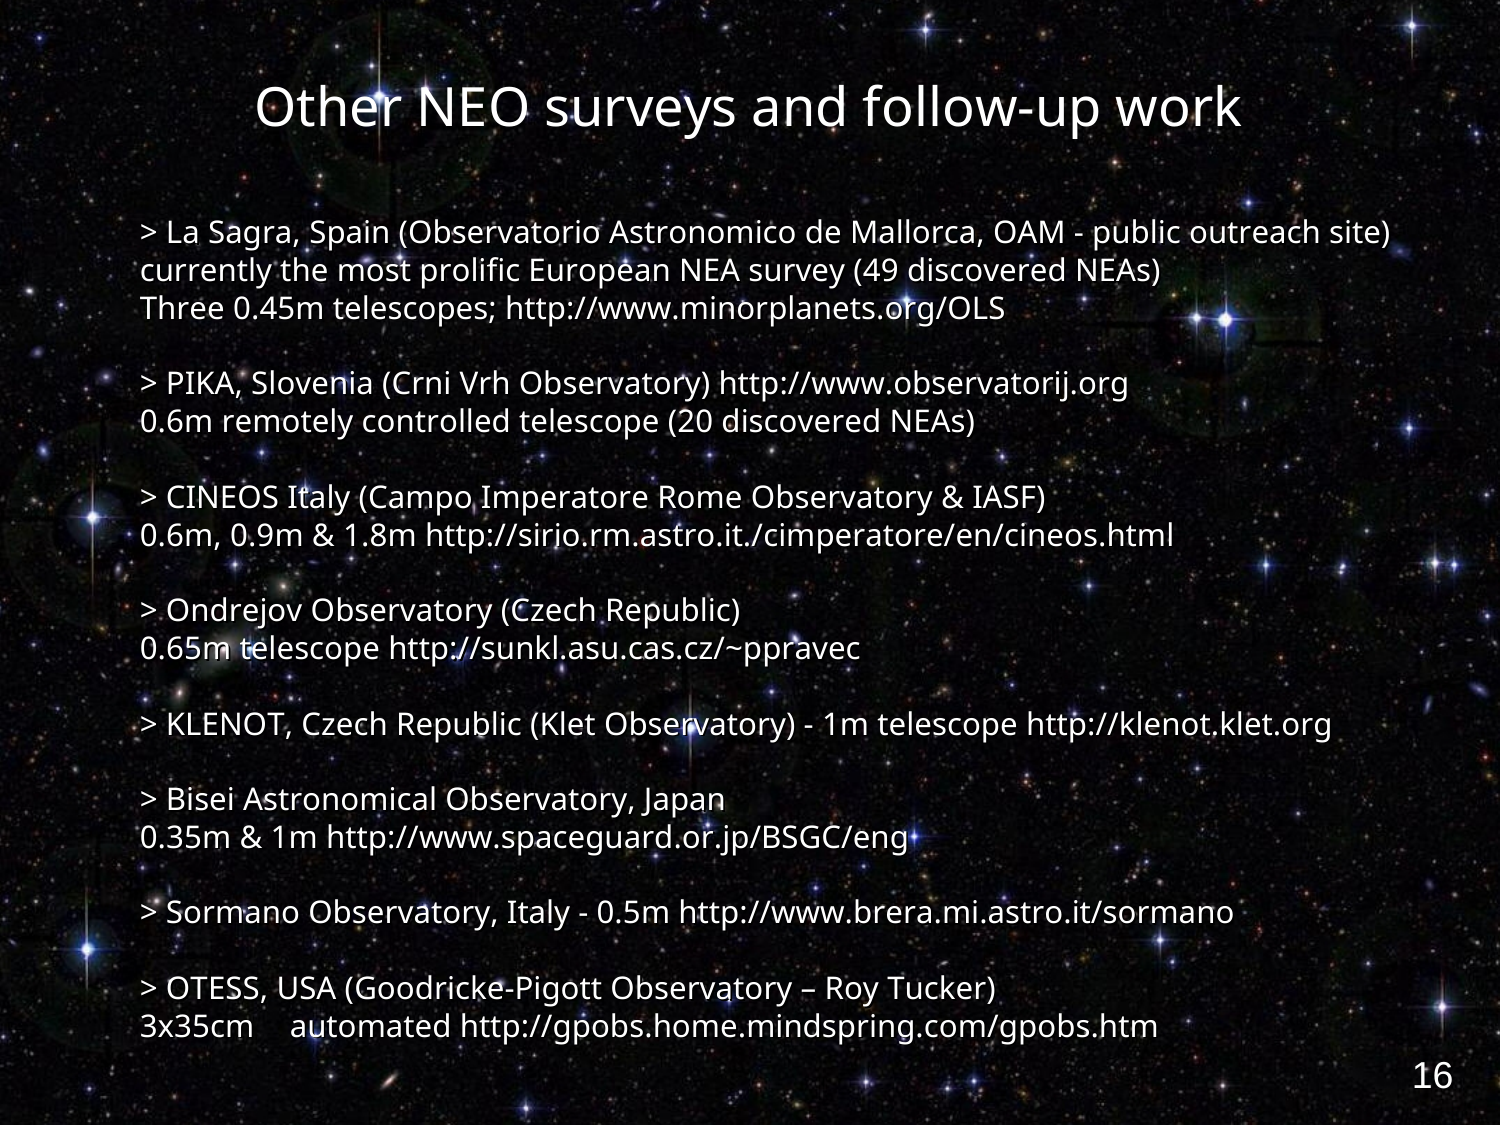

Other NEO surveys and follow-up work
> La Sagra, Spain (Observatorio Astronomico de Mallorca, OAM - public outreach site)
currently the most prolific European NEA survey (49 discovered NEAs)
Three 0.45m telescopes; http://www.minorplanets.org/OLS
> PIKA, Slovenia (Crni Vrh Observatory) http://www.observatorij.org
0.6m remotely controlled telescope (20 discovered NEAs)
> CINEOS Italy (Campo Imperatore Rome Observatory & IASF)
0.6m, 0.9m & 1.8m http://sirio.rm.astro.it./cimperatore/en/cineos.html
> Ondrejov Observatory (Czech Republic)
0.65m telescope http://sunkl.asu.cas.cz/~ppravec
> KLENOT, Czech Republic (Klet Observatory) - 1m telescope http://klenot.klet.org
> Bisei Astronomical Observatory, Japan
0.35m & 1m http://www.spaceguard.or.jp/BSGC/eng
> Sormano Observatory, Italy - 0.5m http://www.brera.mi.astro.it/sormano
> OTESS, USA (Goodricke-Pigott Observatory – Roy Tucker)
3x35cm 	automated http://gpobs.home.mindspring.com/gpobs.htm
16